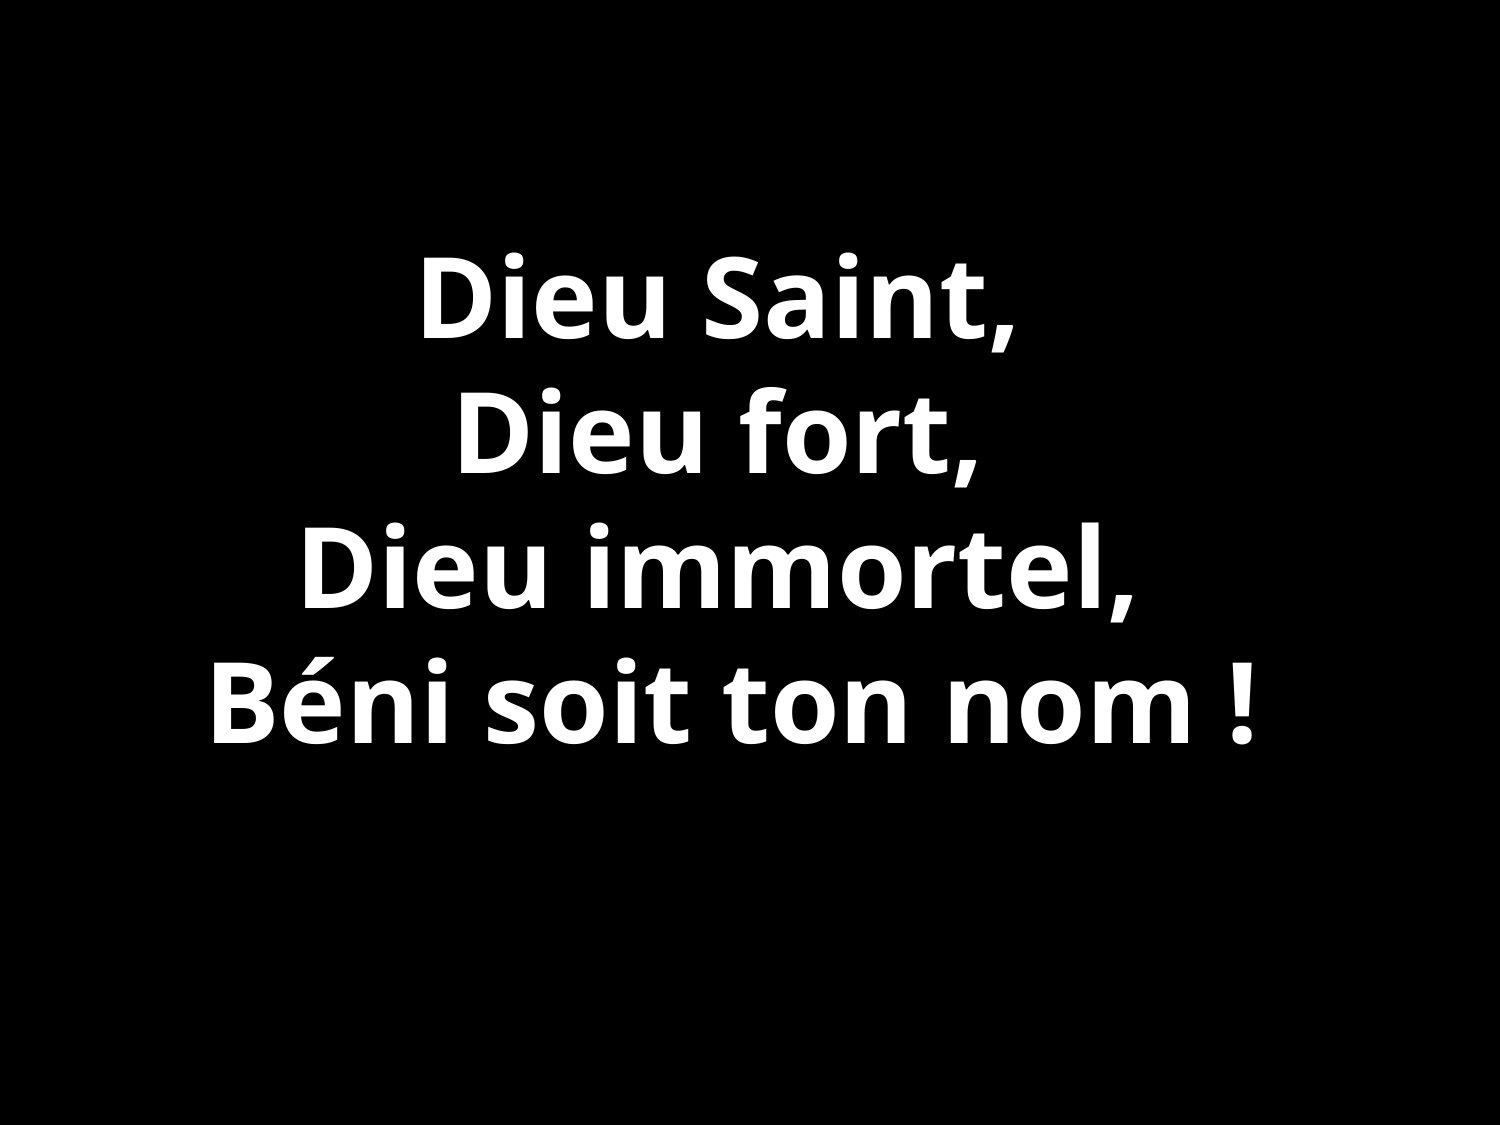

Dieu Saint,
Dieu fort,
Dieu immortel,
Béni soit ton nom !